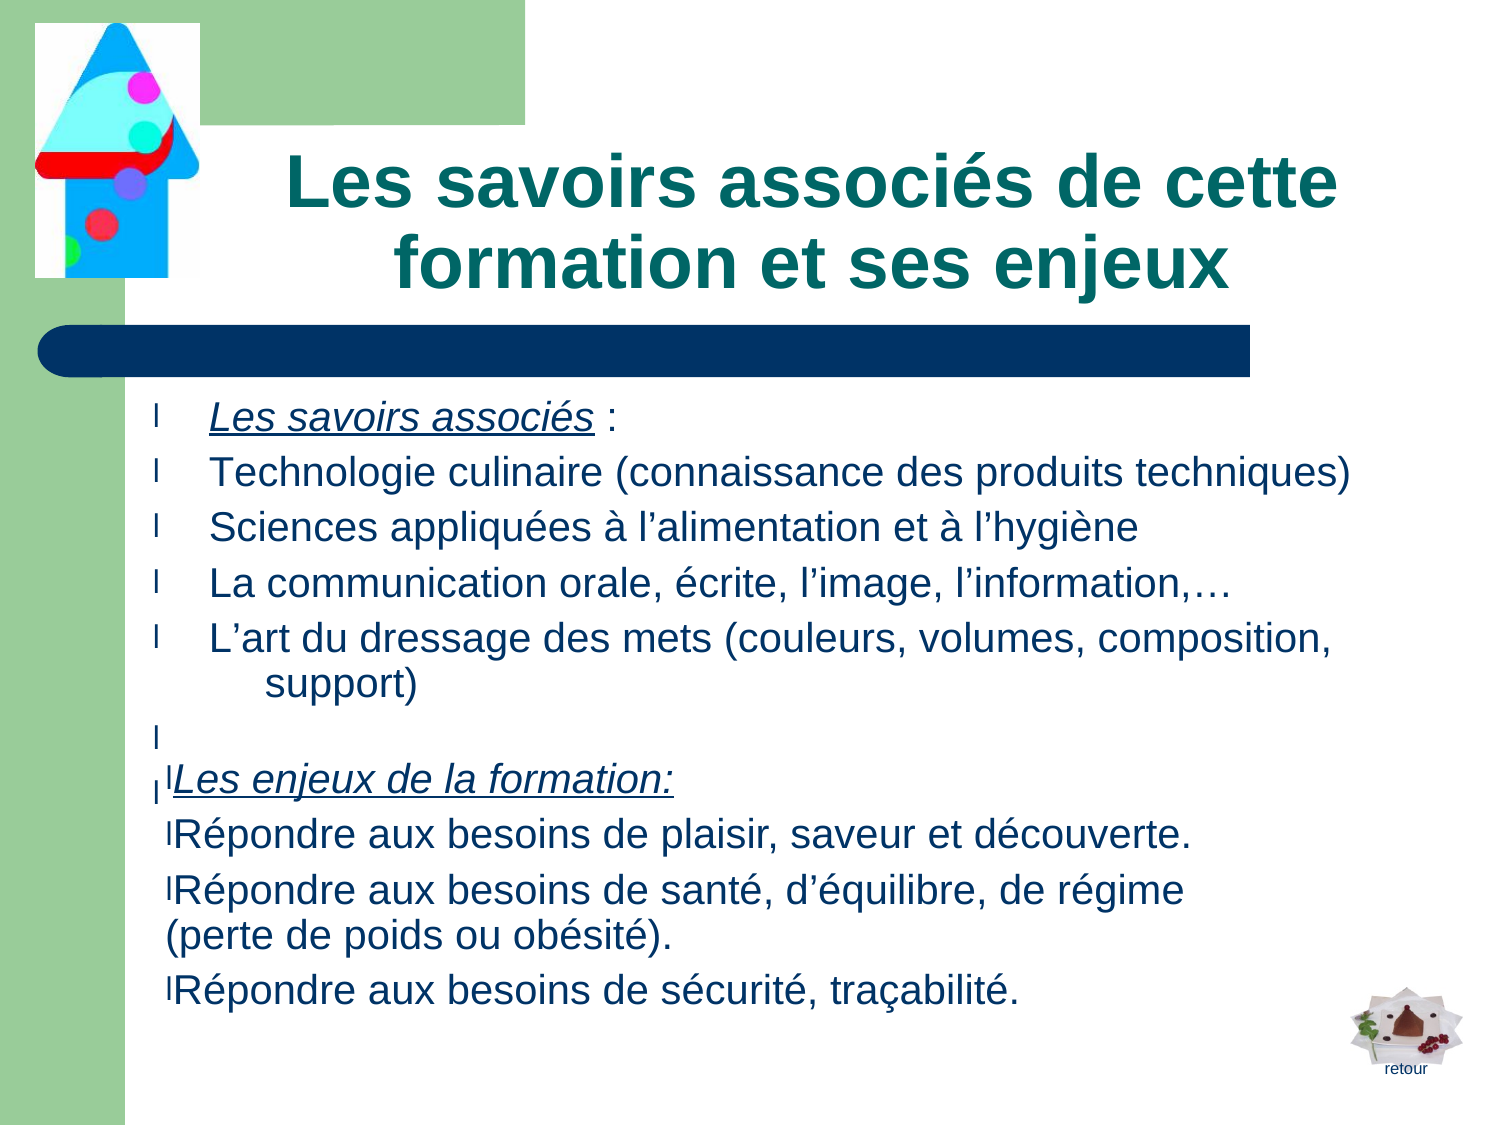

# Les savoirs associés de cette formation et ses enjeux
Les savoirs associés :
Technologie culinaire (connaissance des produits techniques)
Sciences appliquées à l’alimentation et à l’hygiène
La communication orale, écrite, l’image, l’information,…
L’art du dressage des mets (couleurs, volumes, composition, support)
Les enjeux de la formation:
Répondre aux besoins de plaisir, saveur et découverte.
Répondre aux besoins de santé, d’équilibre, de régime (perte de poids ou obésité).
Répondre aux besoins de sécurité, traçabilité.
retour